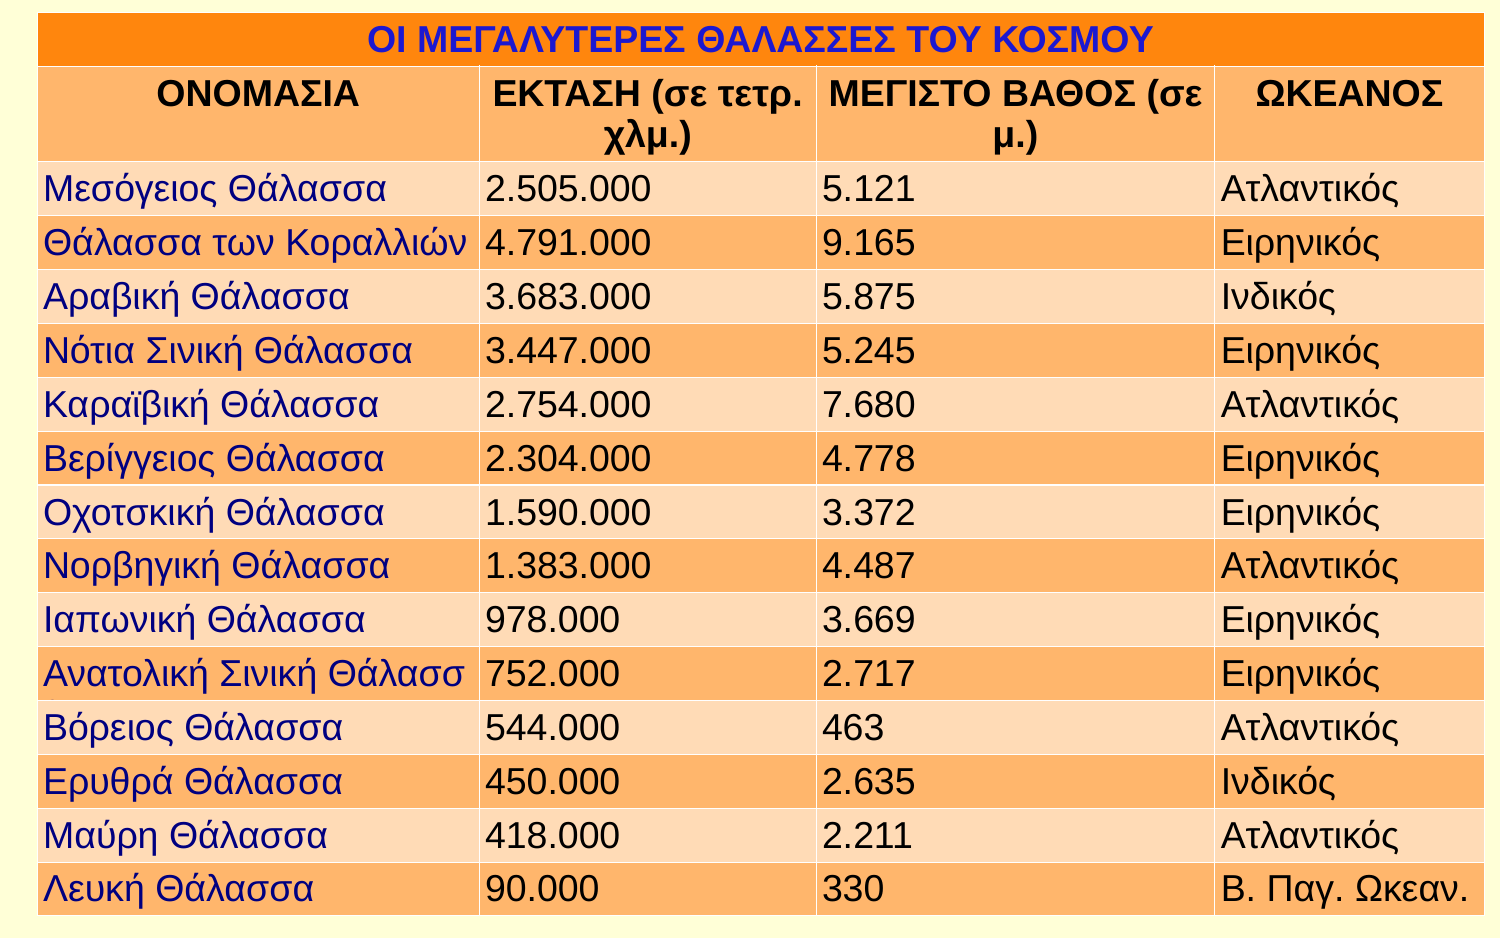

| ΟΙ ΜΕΓΑΛΥΤΕΡΕΣ ΘΑΛΑΣΣΕΣ ΤΟΥ ΚΟΣΜΟΥ | | | |
| --- | --- | --- | --- |
| ΟΝΟΜAΣIA | ΕΚΤΑΣΗ (σε τετρ. χλμ.) | ΜΕΓΙΣΤΟ ΒΑΘΟΣ (σε μ.) | ΩΚΕΑΝΟΣ |
| Μεσόγειος Θάλασσα | 2.505.000 | 5.121 | Ατλαντικός |
| Θάλασσα των Κοραλλιών | 4.791.000 | 9.165 | Ειρηνικός |
| Αραβική Θάλασσα | 3.683.000 | 5.875 | Ινδικός |
| Νότια Σινική Θάλασσα | 3.447.000 | 5.245 | Ειρηνικός |
| Καραϊβική Θάλασσα | 2.754.000 | 7.680 | Ατλαντικός |
| Βερίγγειος Θάλασσα | 2.304.000 | 4.778 | Ειρηνικός |
| Οχοτσκική Θάλασσα | 1.590.000 | 3.372 | Ειρηνικός |
| Νορβηγική Θάλασσα | 1.383.000 | 4.487 | Ατλαντικός |
| Ιαπωνική Θάλασσα | 978.000 | 3.669 | Ειρηνικός |
| Ανατολική Σινική Θάλασσα | 752.000 | 2.717 | Ειρηνικός |
| Βόρειος Θάλασσα | 544.000 | 463 | Ατλαντικός |
| Ερυθρά Θάλασσα | 450.000 | 2.635 | Ινδικός |
| Μαύρη Θάλασσα | 418.000 | 2.211 | Ατλαντικός |
| Λευκή Θάλασσα | 90.000 | 330 | Β. Παγ. Ωκεαν. |